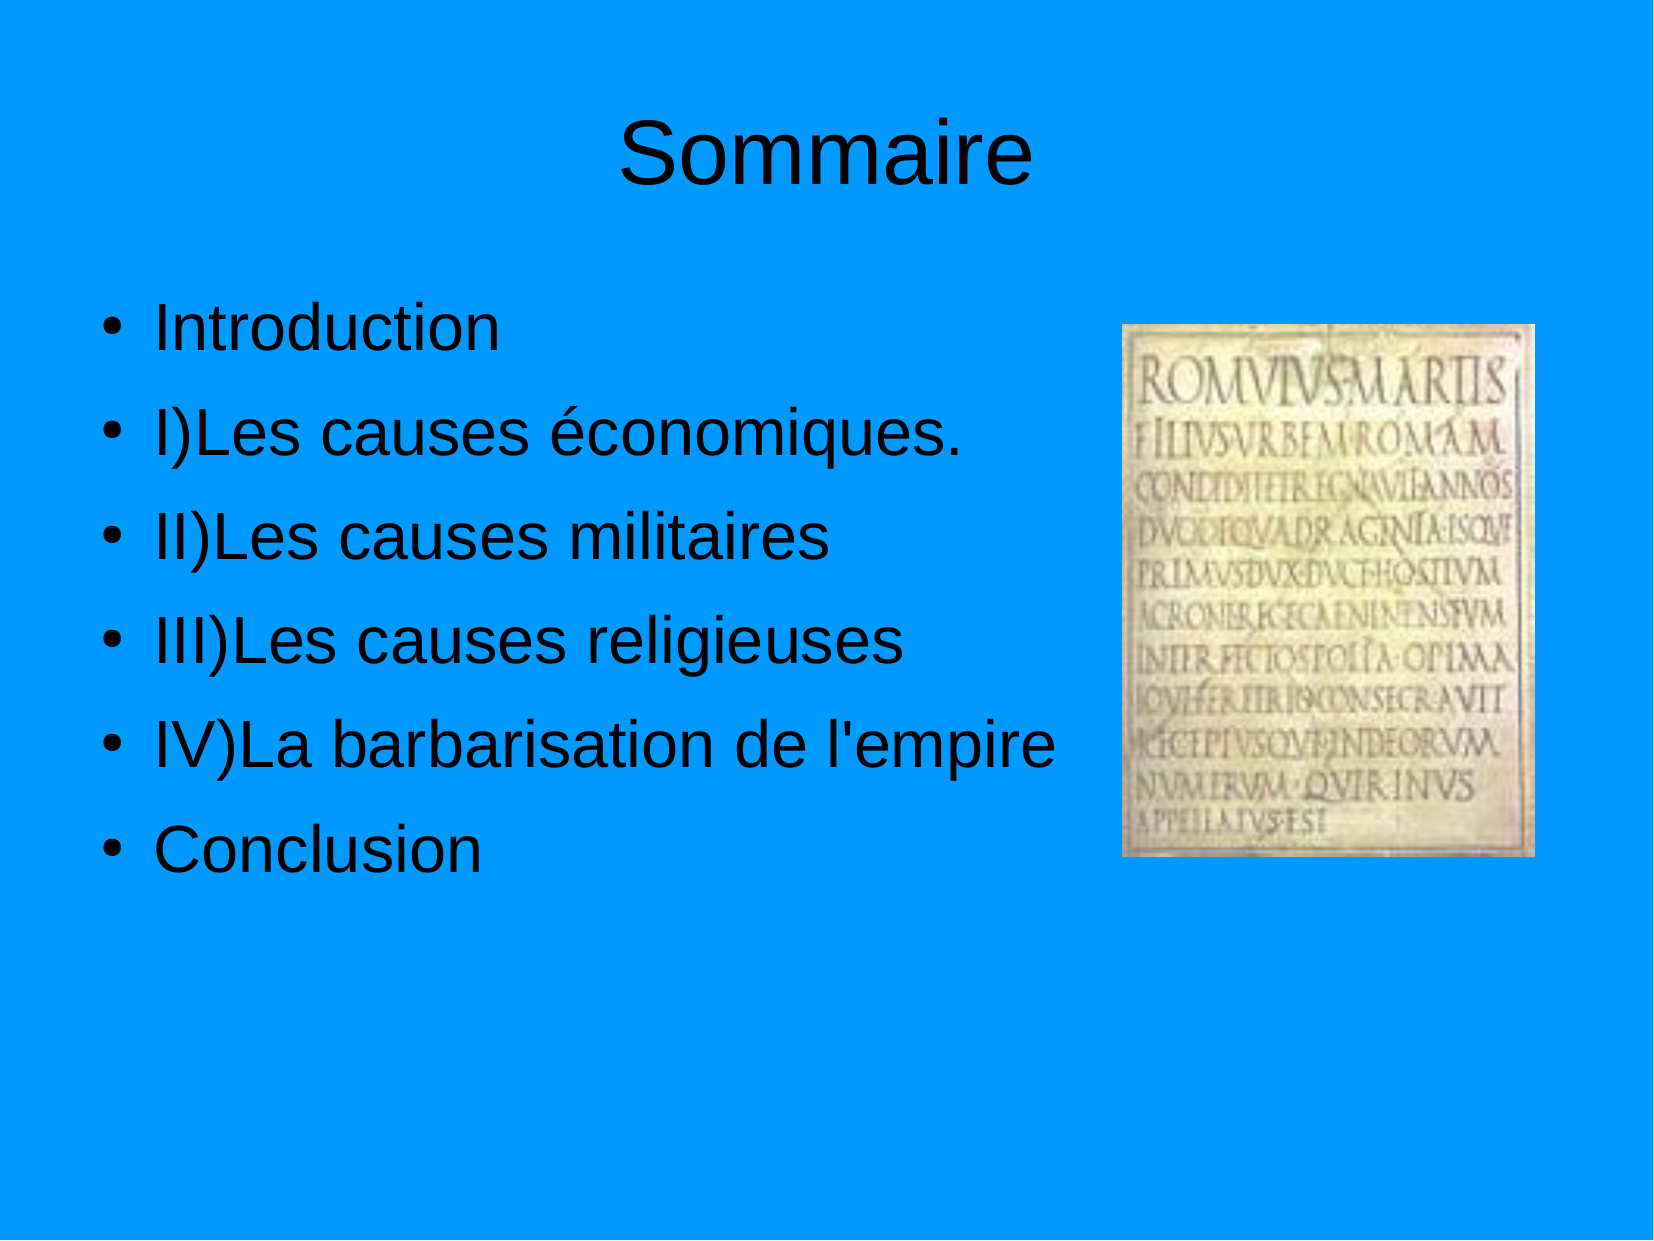

# Sommaire
Introduction
I)Les causes économiques.
II)Les causes militaires
III)Les causes religieuses
IV)La barbarisation de l'empire
Conclusion